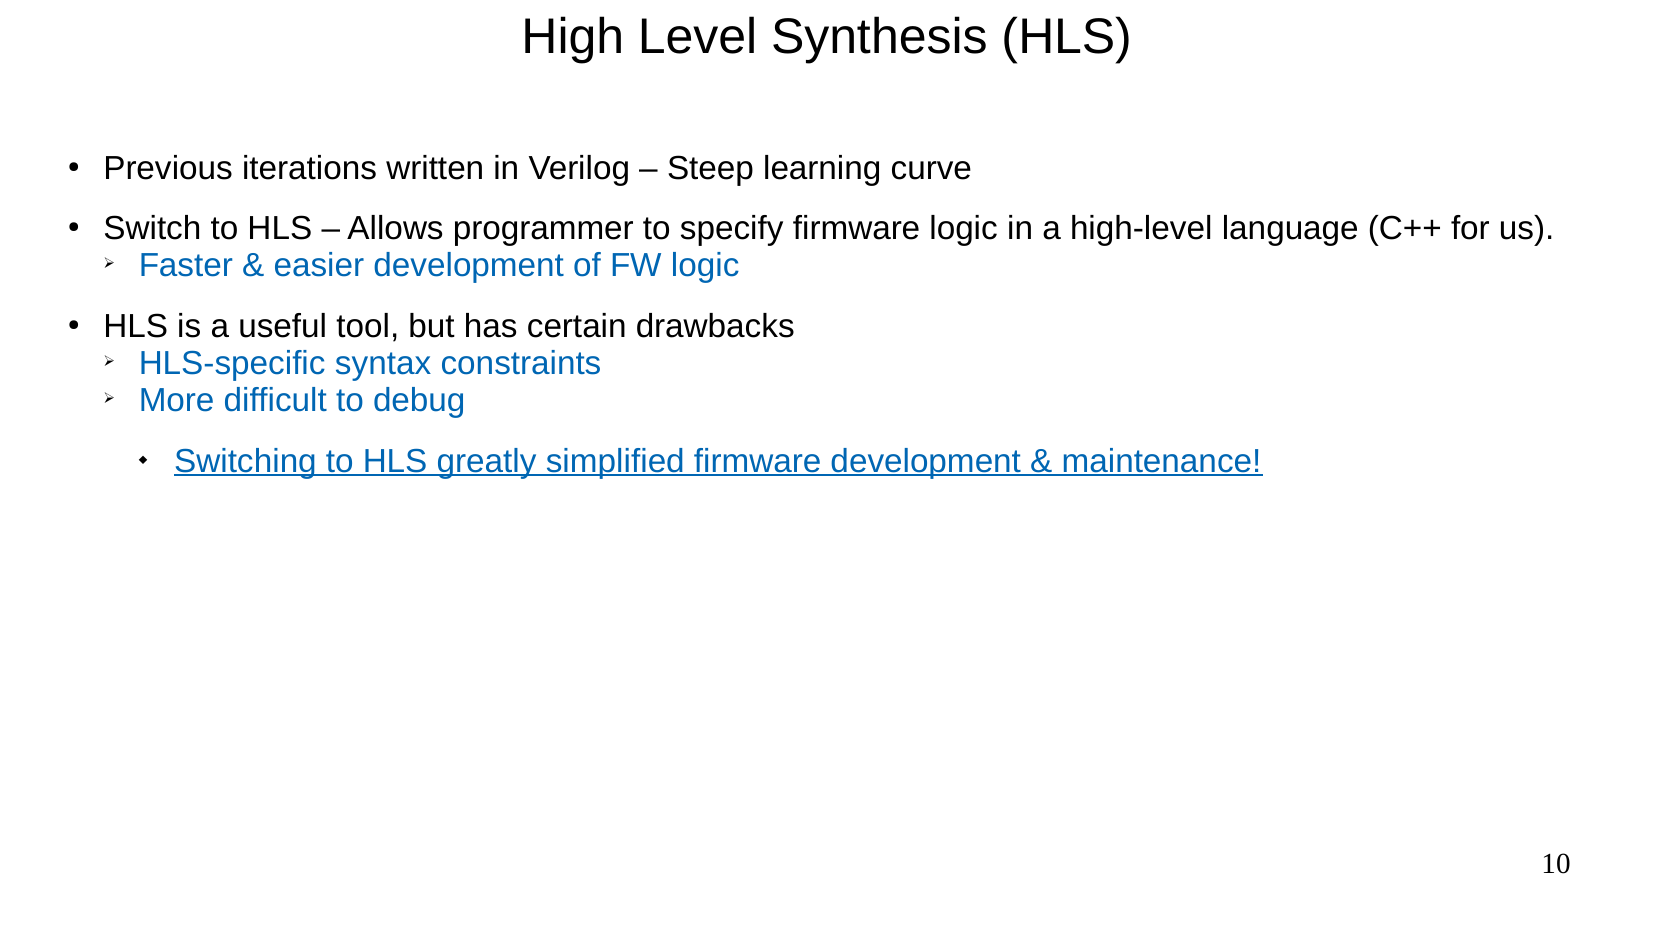

# High Level Synthesis (HLS)
Previous iterations written in Verilog – Steep learning curve
Switch to HLS – Allows programmer to specify firmware logic in a high-level language (C++ for us).
Faster & easier development of FW logic
HLS is a useful tool, but has certain drawbacks
HLS-specific syntax constraints
More difficult to debug
Switching to HLS greatly simplified firmware development & maintenance!
10